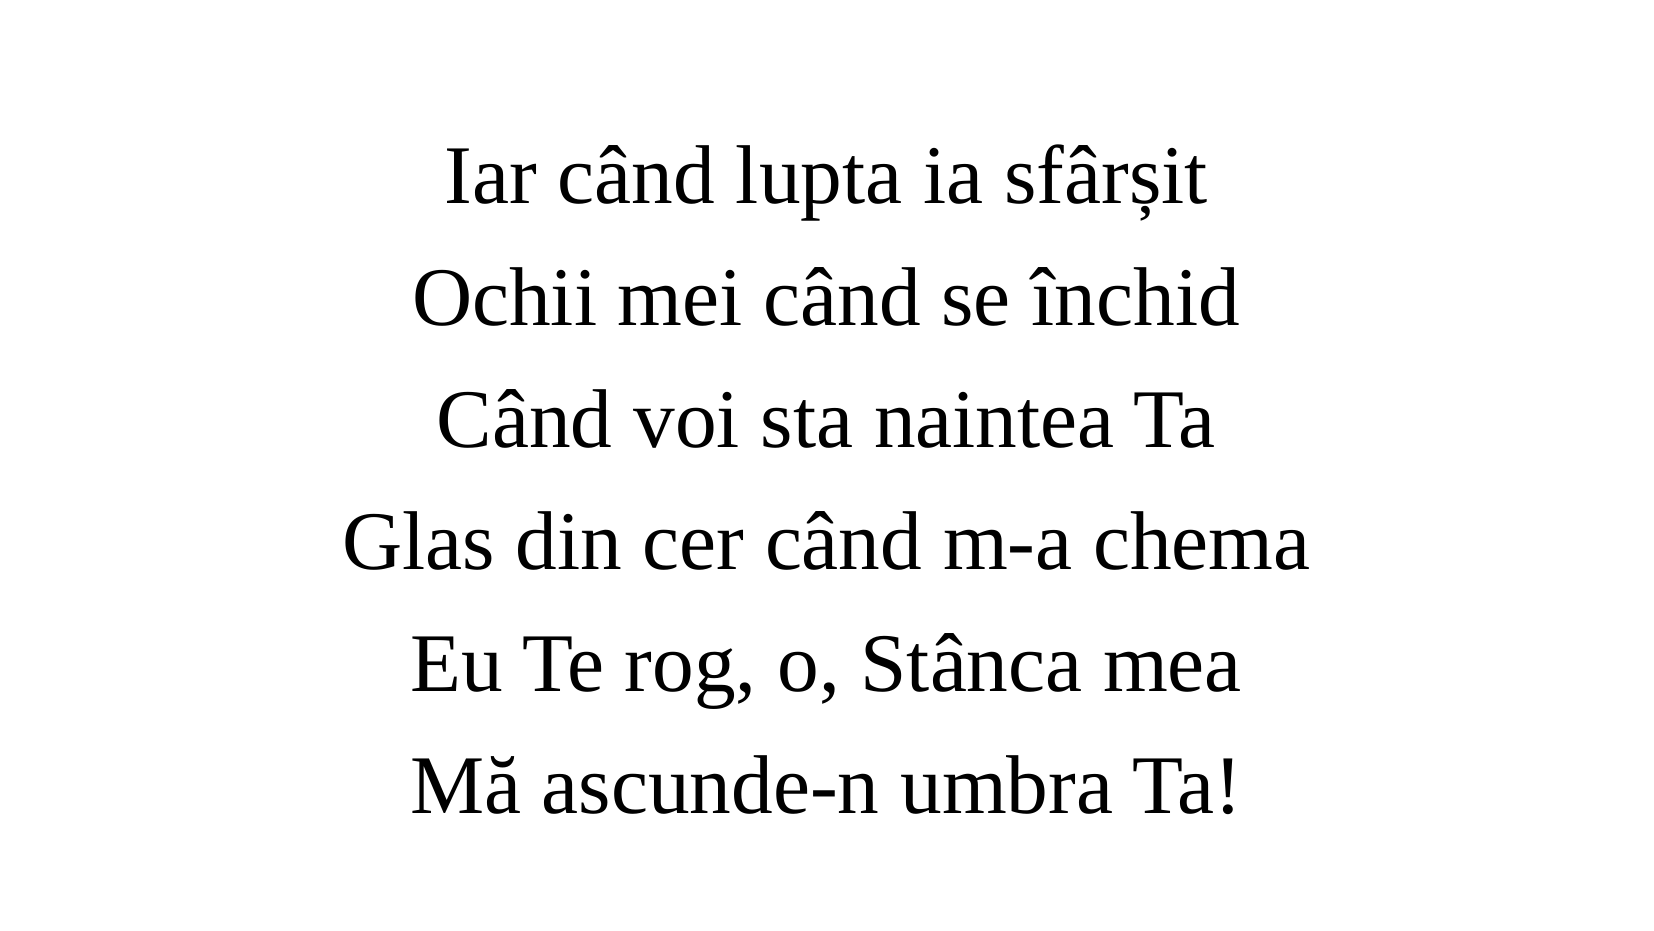

# Iar când lupta ia sfârșit
Ochii mei când se închid
Când voi sta naintea Ta
Glas din cer când m-a chema
Eu Te rog, o, Stânca mea
Mă ascunde-n umbra Ta!